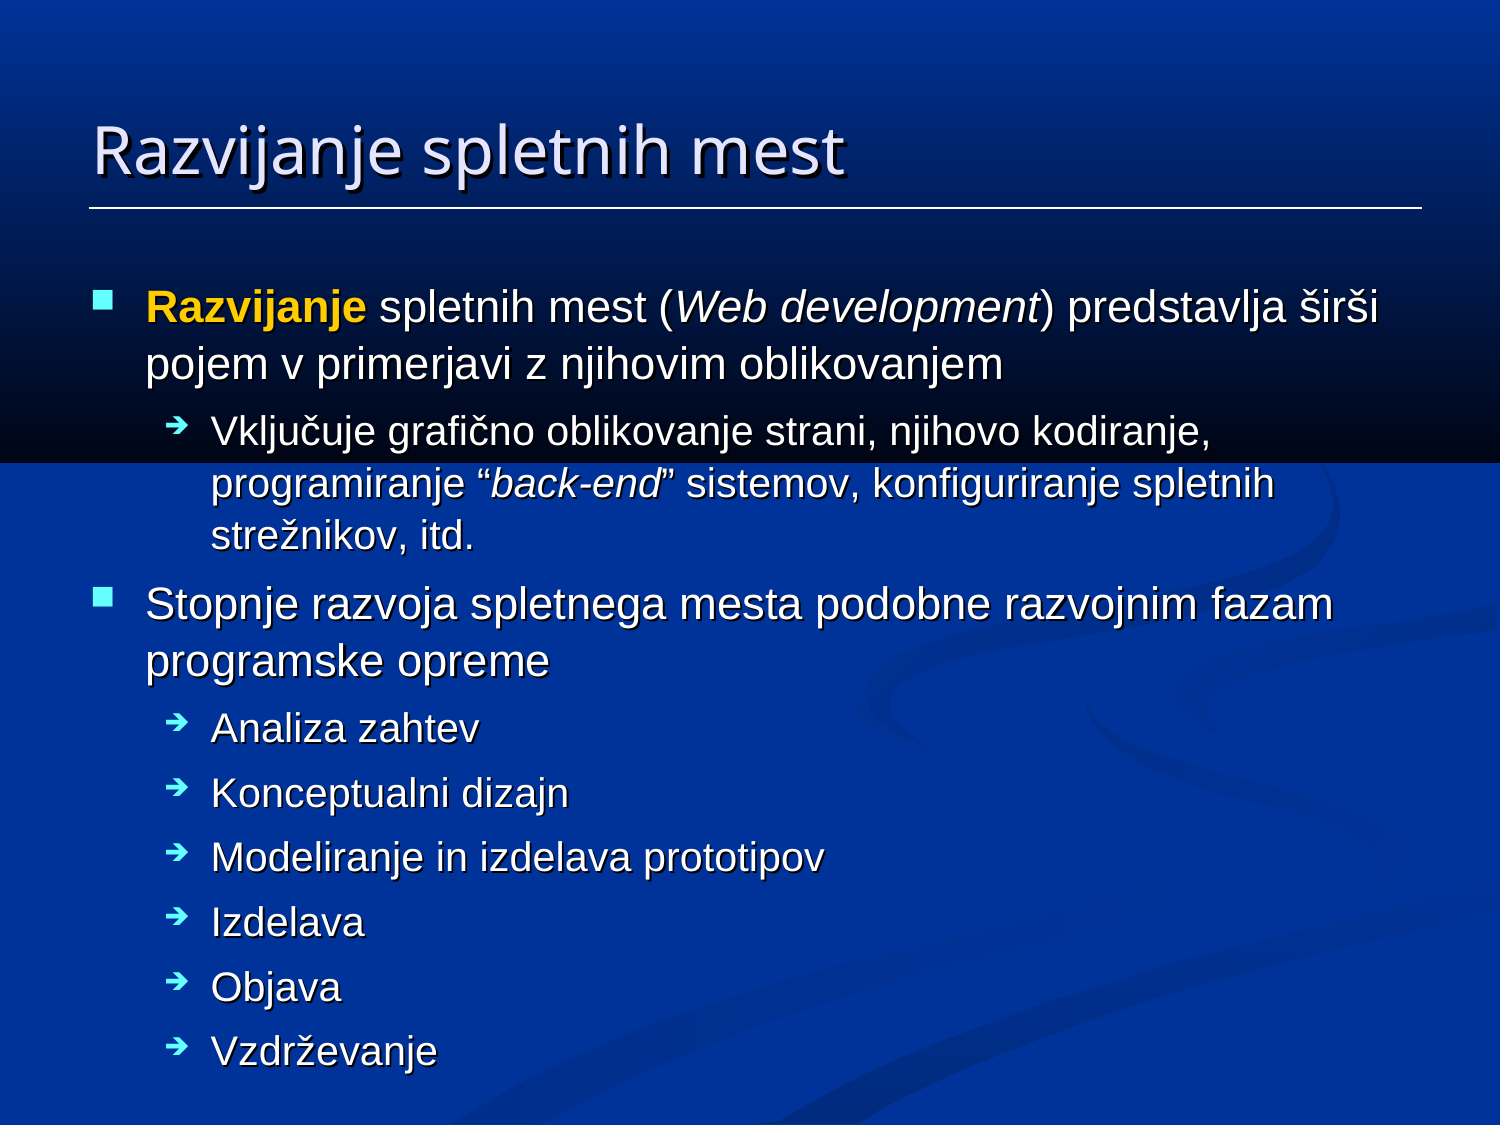

Razvijanje spletnih mest
# Razvijanje spletnih mest (Web development) predstavlja širši pojem v primerjavi z njihovim oblikovanjem
Vključuje grafično oblikovanje strani, njihovo kodiranje, programiranje “back-end” sistemov, konfiguriranje spletnih strežnikov, itd.
Stopnje razvoja spletnega mesta podobne razvojnim fazam programske opreme
Analiza zahtev
Konceptualni dizajn
Modeliranje in izdelava prototipov
Izdelava
Objava
Vzdrževanje